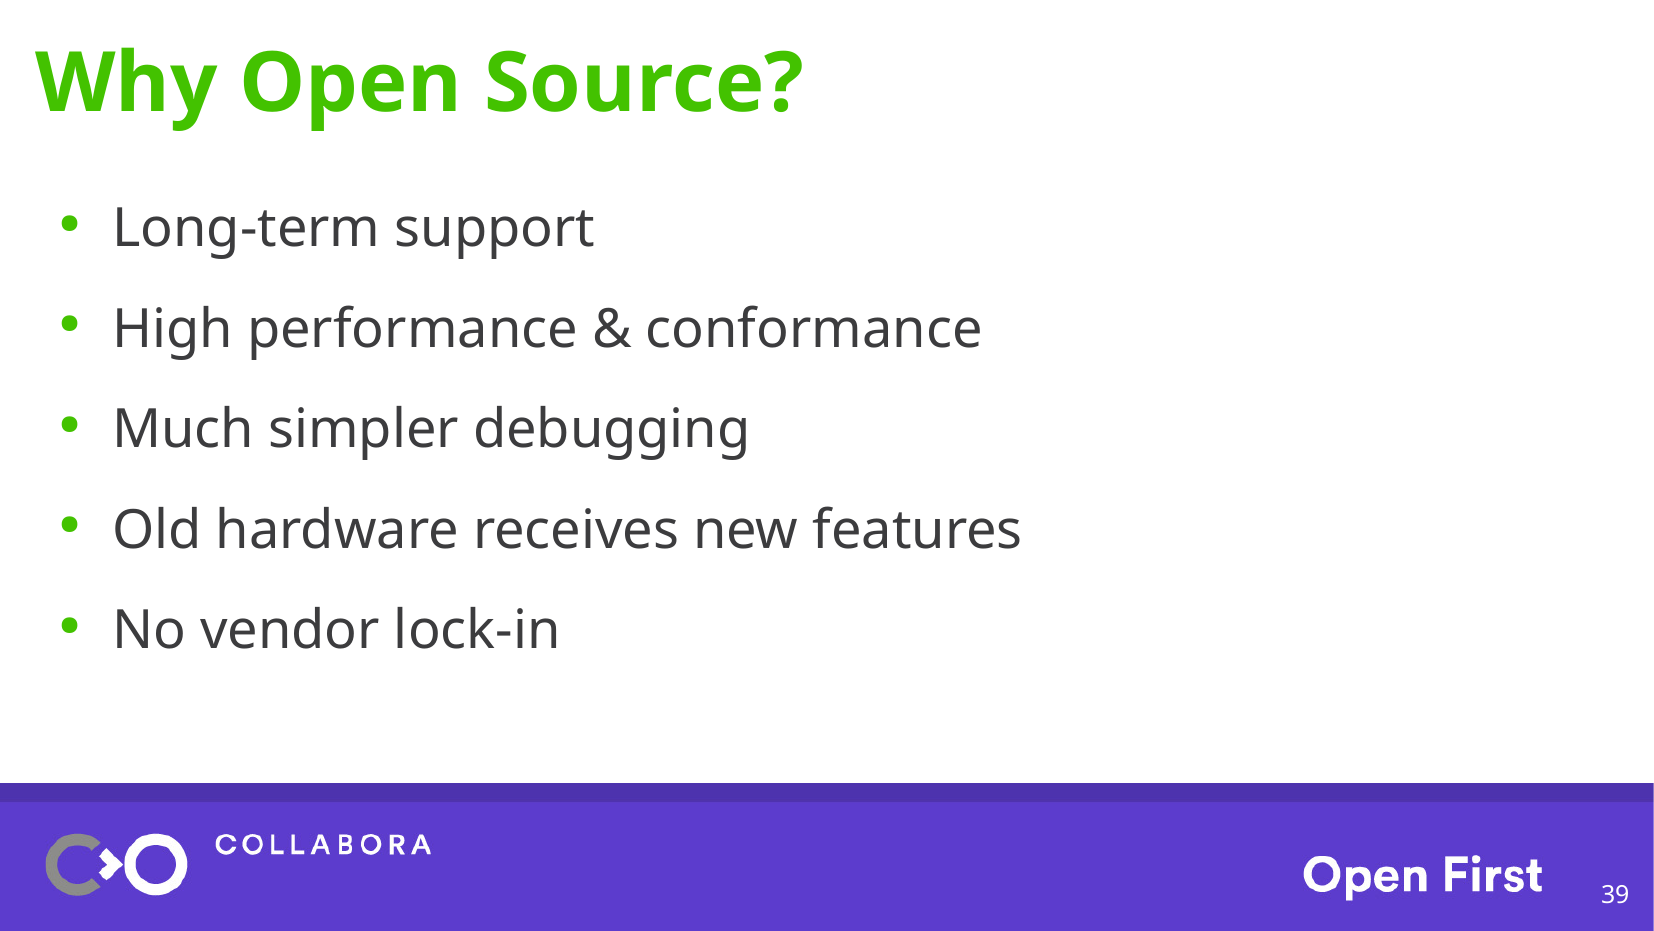

# Why Open Source?
Long-term support
High performance & conformance
Much simpler debugging
Old hardware receives new features
No vendor lock-in
39